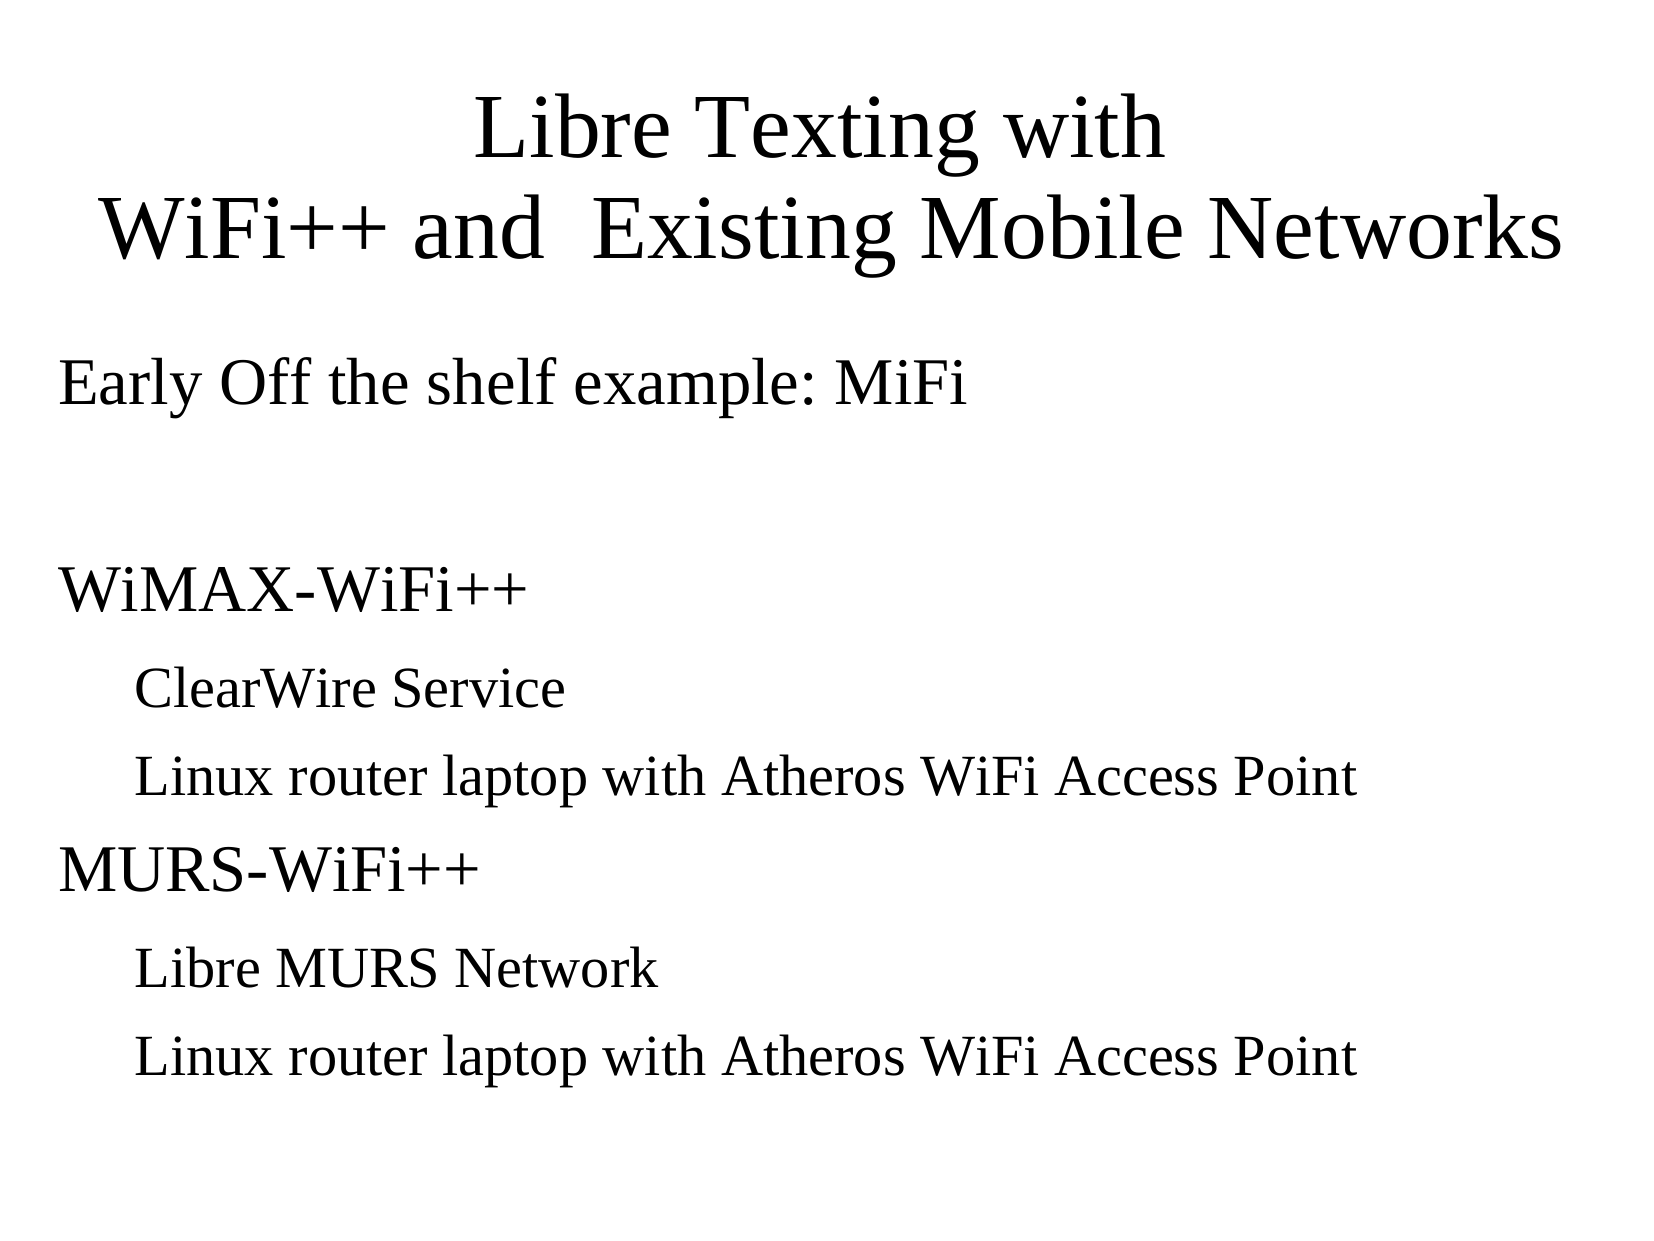

# Libre Texting with WiFi++ and Existing Mobile Networks
Early Off the shelf example: MiFi
WiMAX-WiFi++
ClearWire Service
Linux router laptop with Atheros WiFi Access Point
MURS-WiFi++
Libre MURS Network
Linux router laptop with Atheros WiFi Access Point